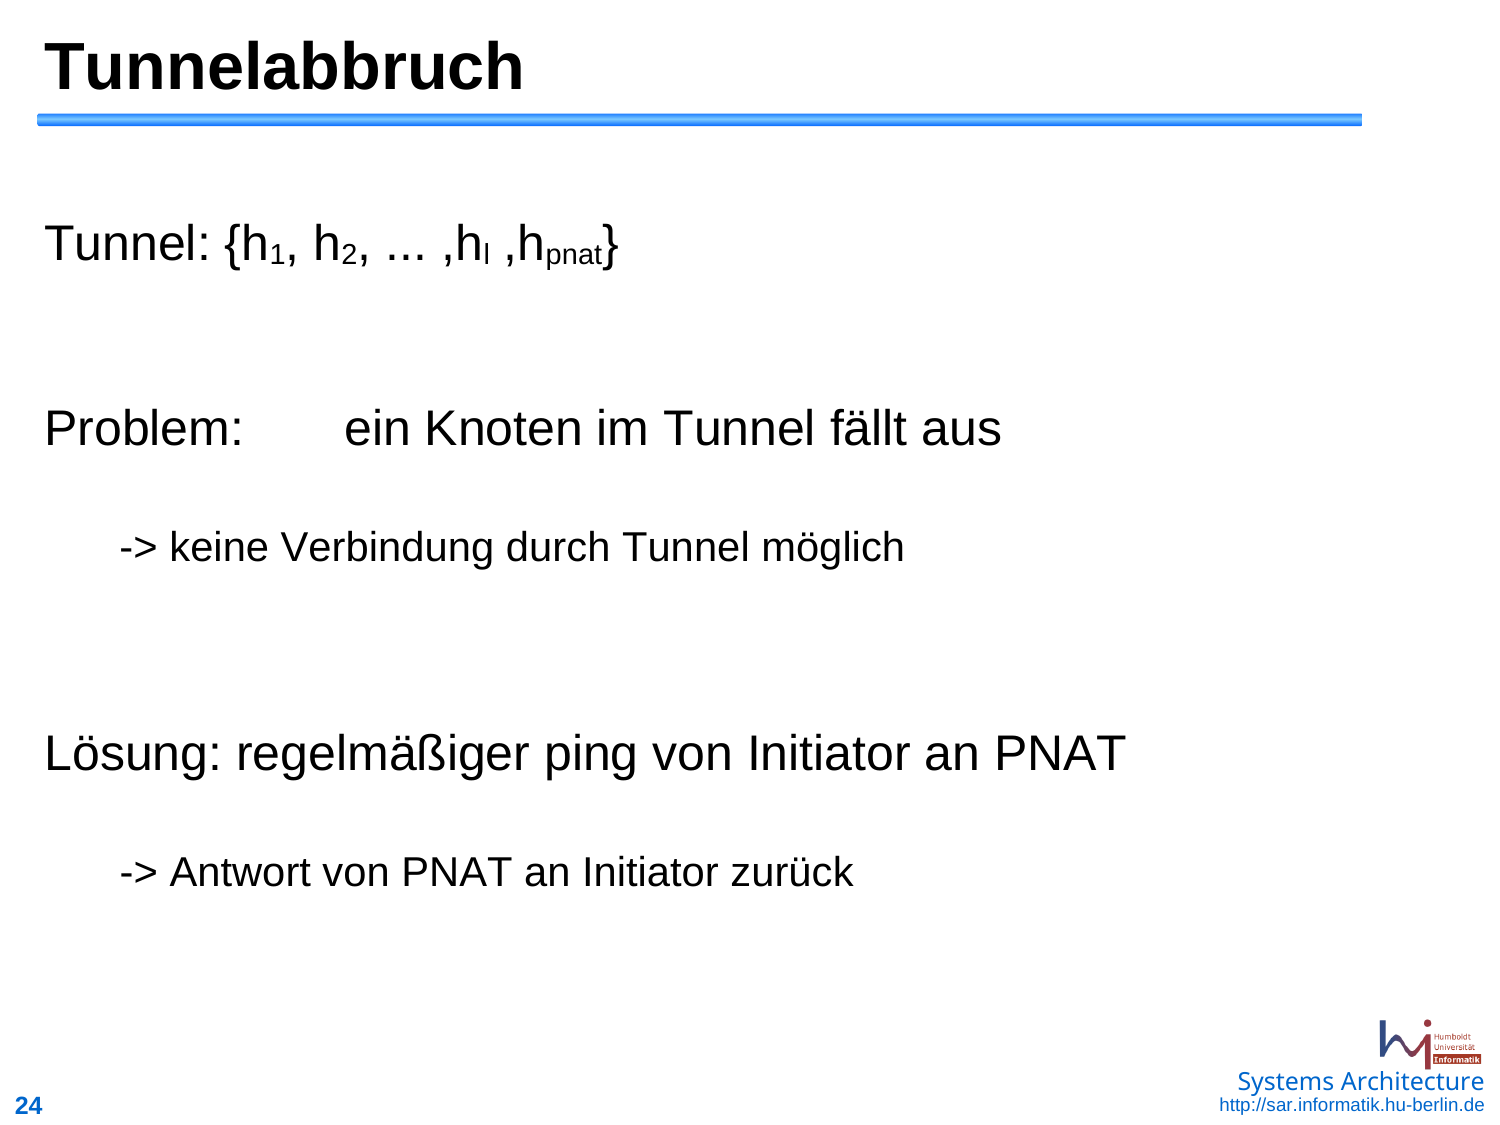

# Tunnelabbruch
Tunnel: {h1, h2, ... ,hl ,hpnat}
Problem:	ein Knoten im Tunnel fällt aus
-> keine Verbindung durch Tunnel möglich
Lösung: regelmäßiger ping von Initiator an PNAT
-> Antwort von PNAT an Initiator zurück